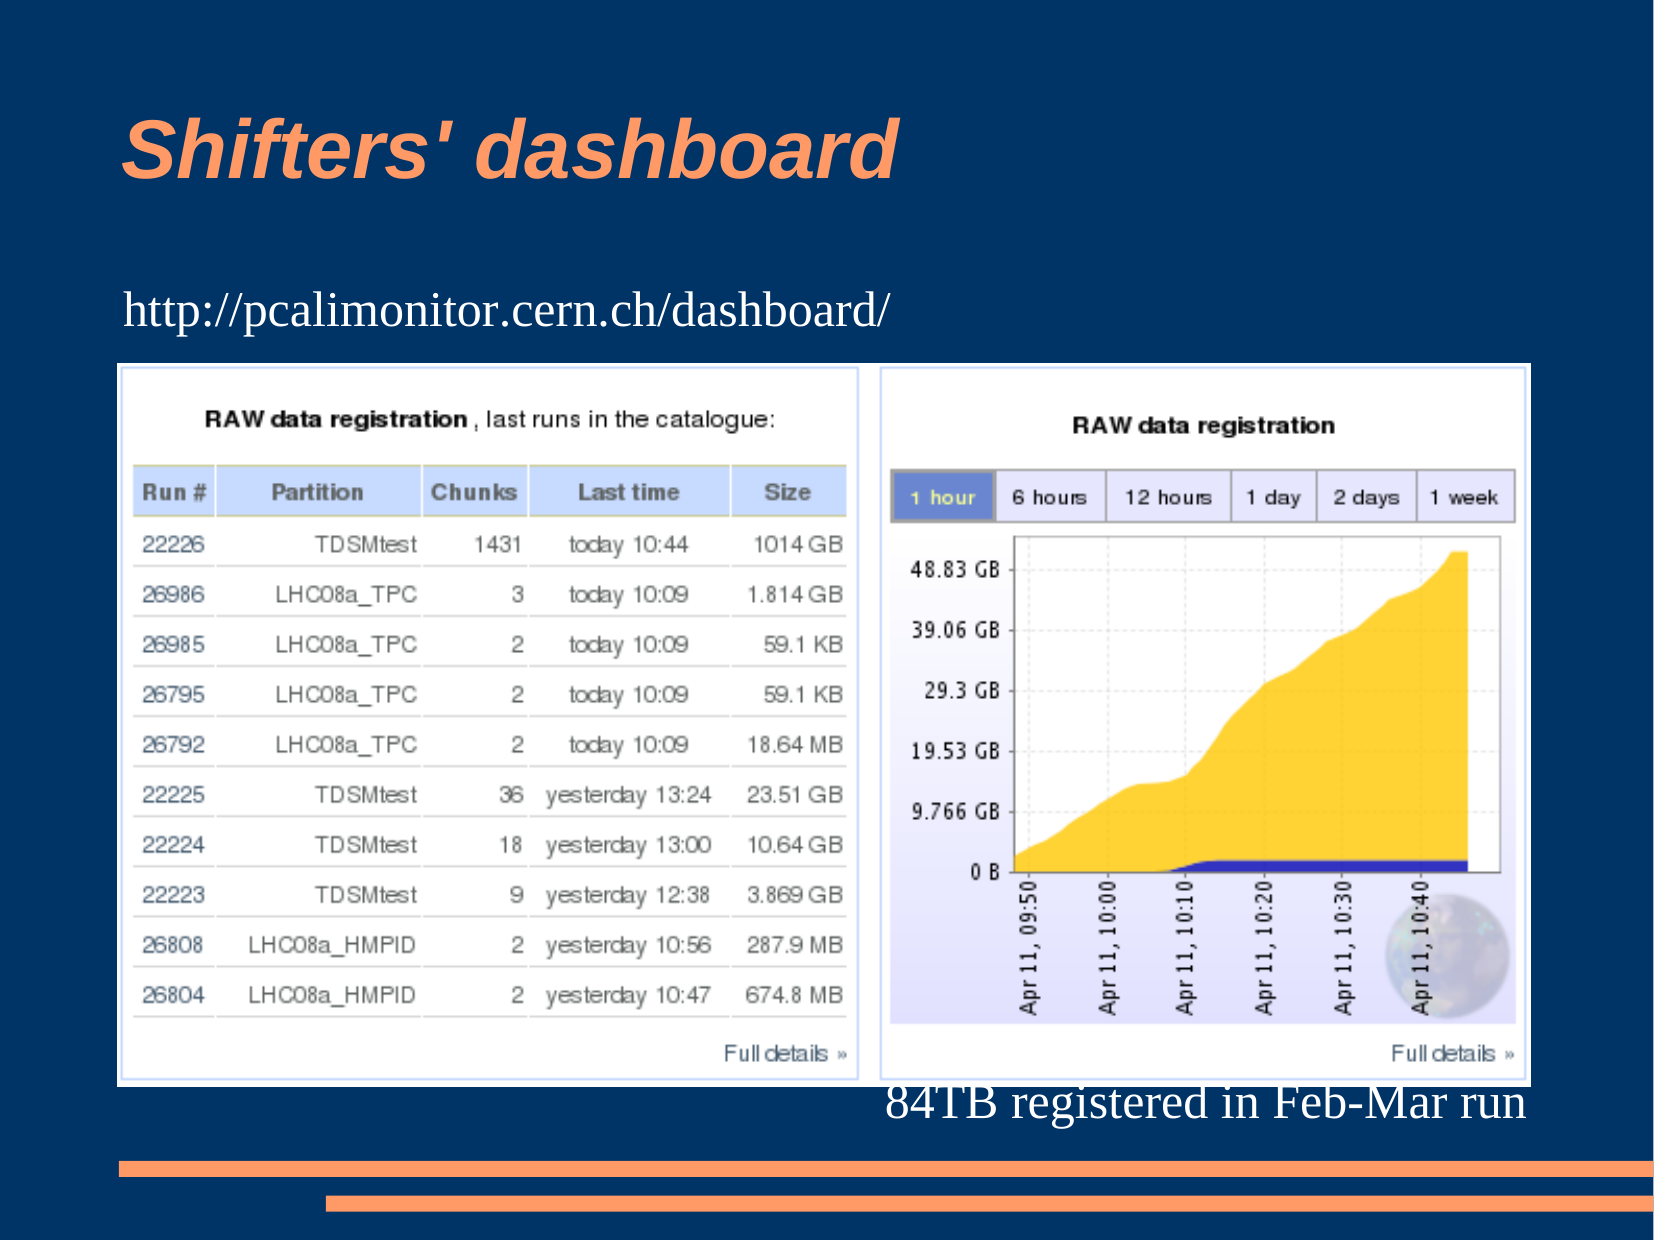

# Shifters' dashboard
http://pcalimonitor.cern.ch/dashboard/
84TB registered in Feb-Mar run